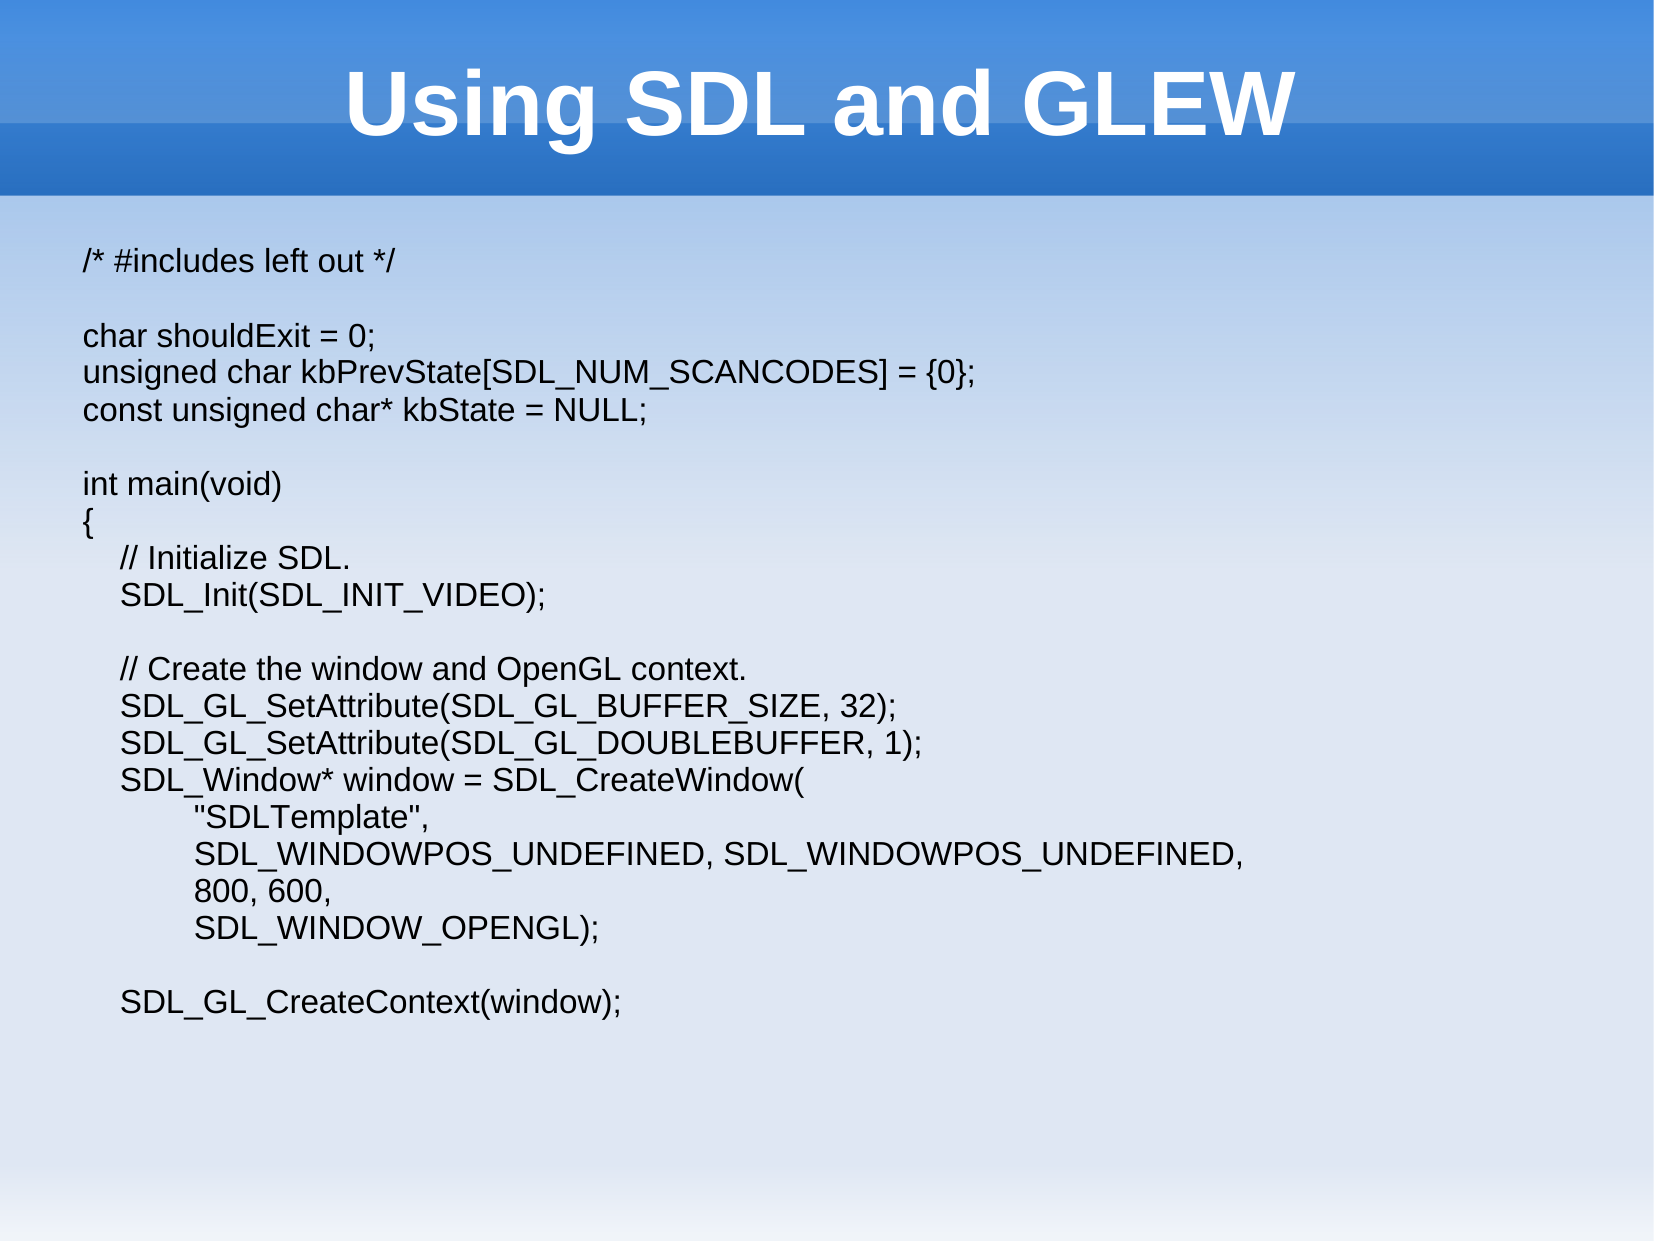

# Using SDL and GLEW
/* #includes left out */
char shouldExit = 0;
unsigned char kbPrevState[SDL_NUM_SCANCODES] = {0};
const unsigned char* kbState = NULL;
int main(void)
{
 // Initialize SDL.
 SDL_Init(SDL_INIT_VIDEO);
 // Create the window and OpenGL context.
 SDL_GL_SetAttribute(SDL_GL_BUFFER_SIZE, 32);
 SDL_GL_SetAttribute(SDL_GL_DOUBLEBUFFER, 1);
 SDL_Window* window = SDL_CreateWindow(
 "SDLTemplate",
 SDL_WINDOWPOS_UNDEFINED, SDL_WINDOWPOS_UNDEFINED,
 800, 600,
 SDL_WINDOW_OPENGL);
 SDL_GL_CreateContext(window);